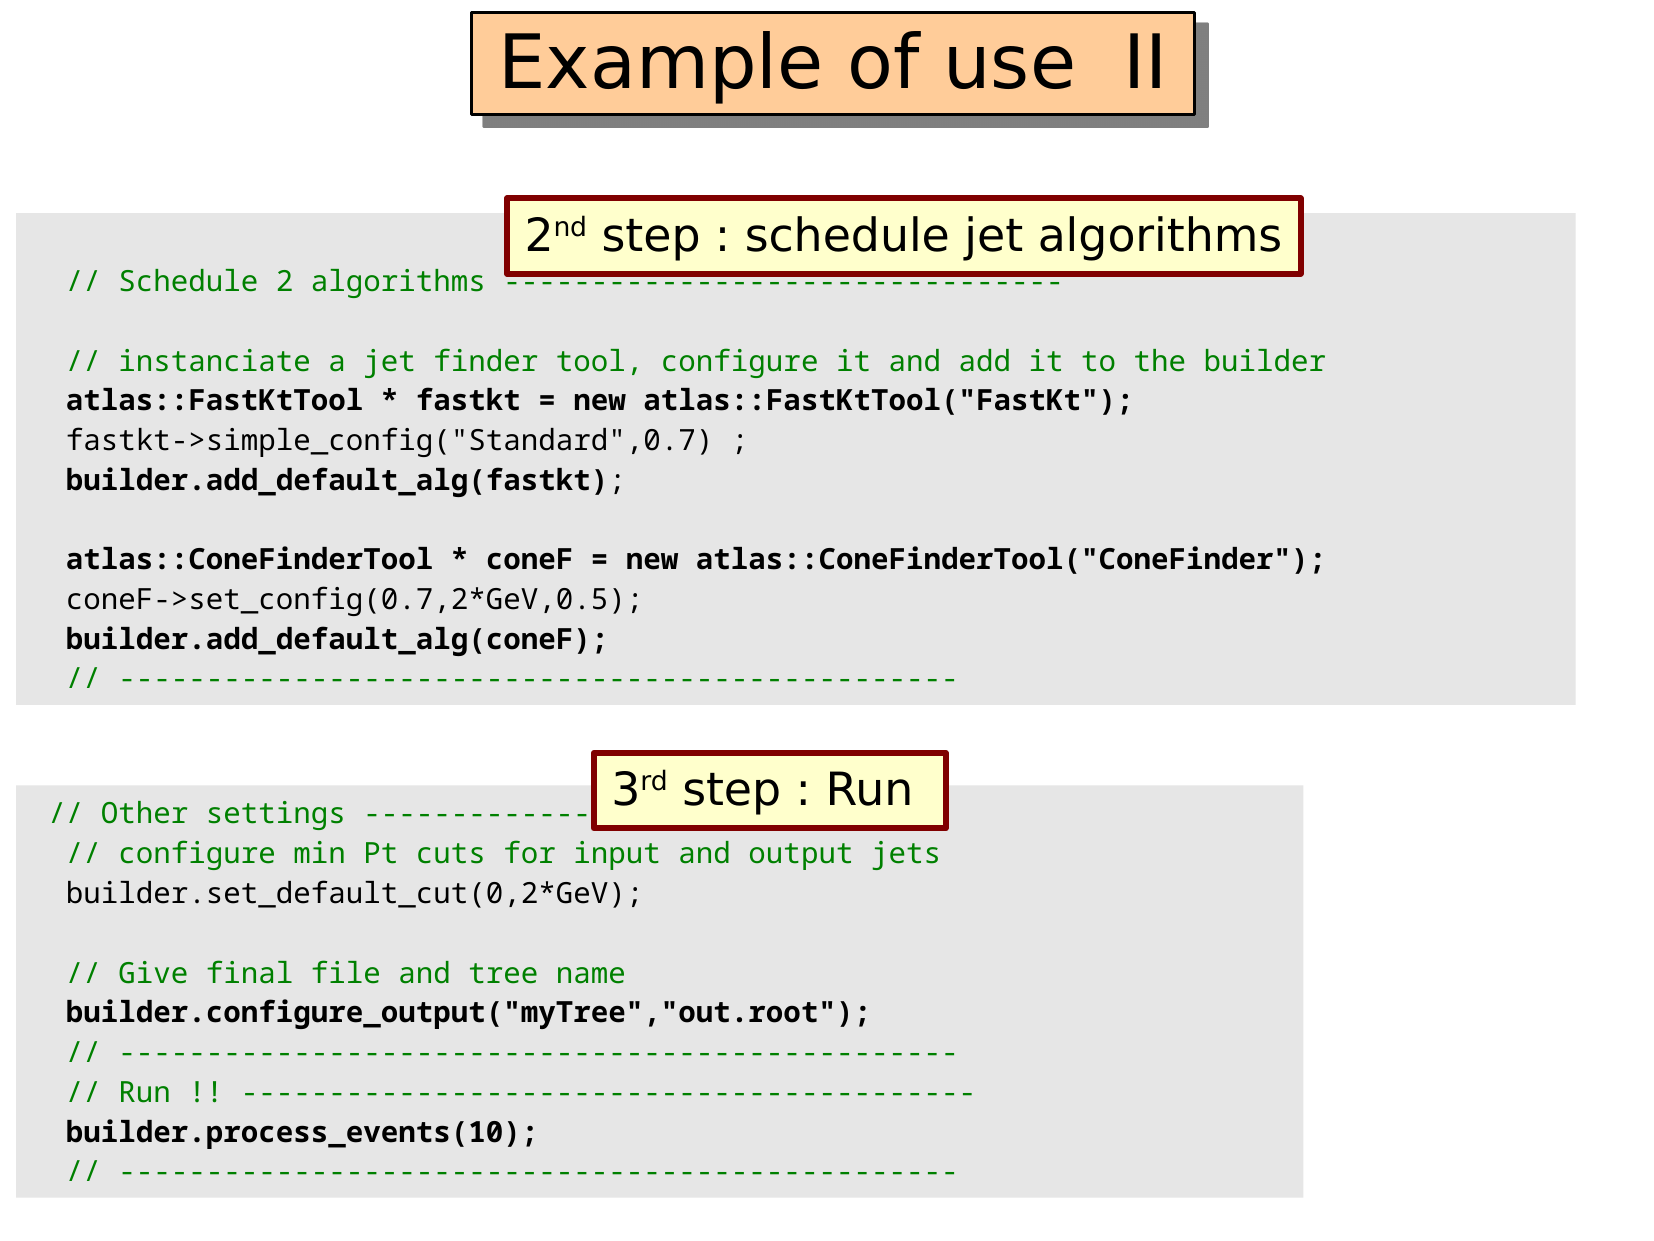

Example of use II
2nd step : schedule jet algorithms
 // Schedule 2 algorithms --------------------------------
 // instanciate a jet finder tool, configure it and add it to the builder
 atlas::FastKtTool * fastkt = new atlas::FastKtTool("FastKt");
 fastkt->simple_config("Standard",0.7) ;
 builder.add_default_alg(fastkt);
 atlas::ConeFinderTool * coneF = new atlas::ConeFinderTool("ConeFinder");
 coneF->set_config(0.7,2*GeV,0.5);
 builder.add_default_alg(coneF);
 // ------------------------------------------------
3rd step : Run
 // Other settings ---------------------------------
 // configure min Pt cuts for input and output jets
 builder.set_default_cut(0,2*GeV);
 // Give final file and tree name
 builder.configure_output("myTree","out.root");
 // ------------------------------------------------
 // Run !! ------------------------------------------
 builder.process_events(10);
 // ------------------------------------------------